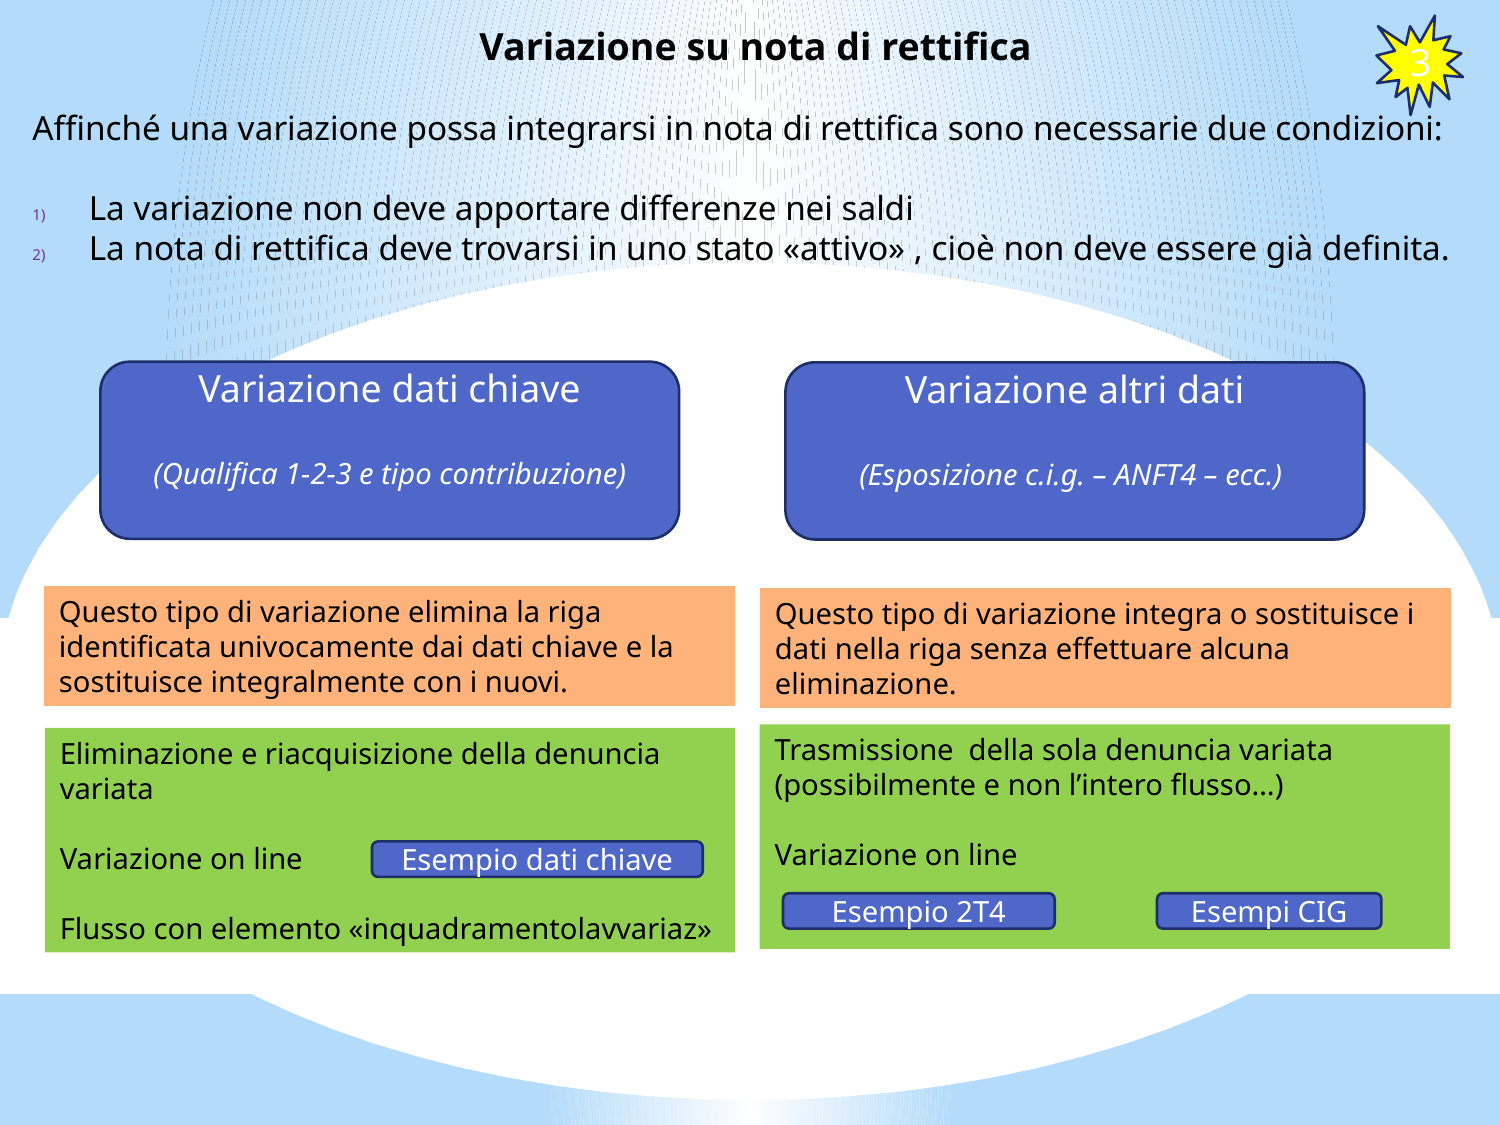

Variazione su nota di rettifica
Affinché una variazione possa integrarsi in nota di rettifica sono necessarie due condizioni:
La variazione non deve apportare differenze nei saldi
La nota di rettifica deve trovarsi in uno stato «attivo» , cioè non deve essere già definita.
3
Variazione dati chiave
(Qualifica 1-2-3 e tipo contribuzione)
Variazione altri dati
(Esposizione c.i.g. – ANFT4 – ecc.)
Questo tipo di variazione elimina la riga identificata univocamente dai dati chiave e la sostituisce integralmente con i nuovi.
Questo tipo di variazione integra o sostituisce i
dati nella riga senza effettuare alcuna eliminazione.
Trasmissione della sola denuncia variata (possibilmente e non l’intero flusso…)
Variazione on line
Eliminazione e riacquisizione della denuncia variata
Variazione on line
Flusso con elemento «inquadramentolavvariaz»
Esempio dati chiave
Esempio 2T4
Esempi CIG